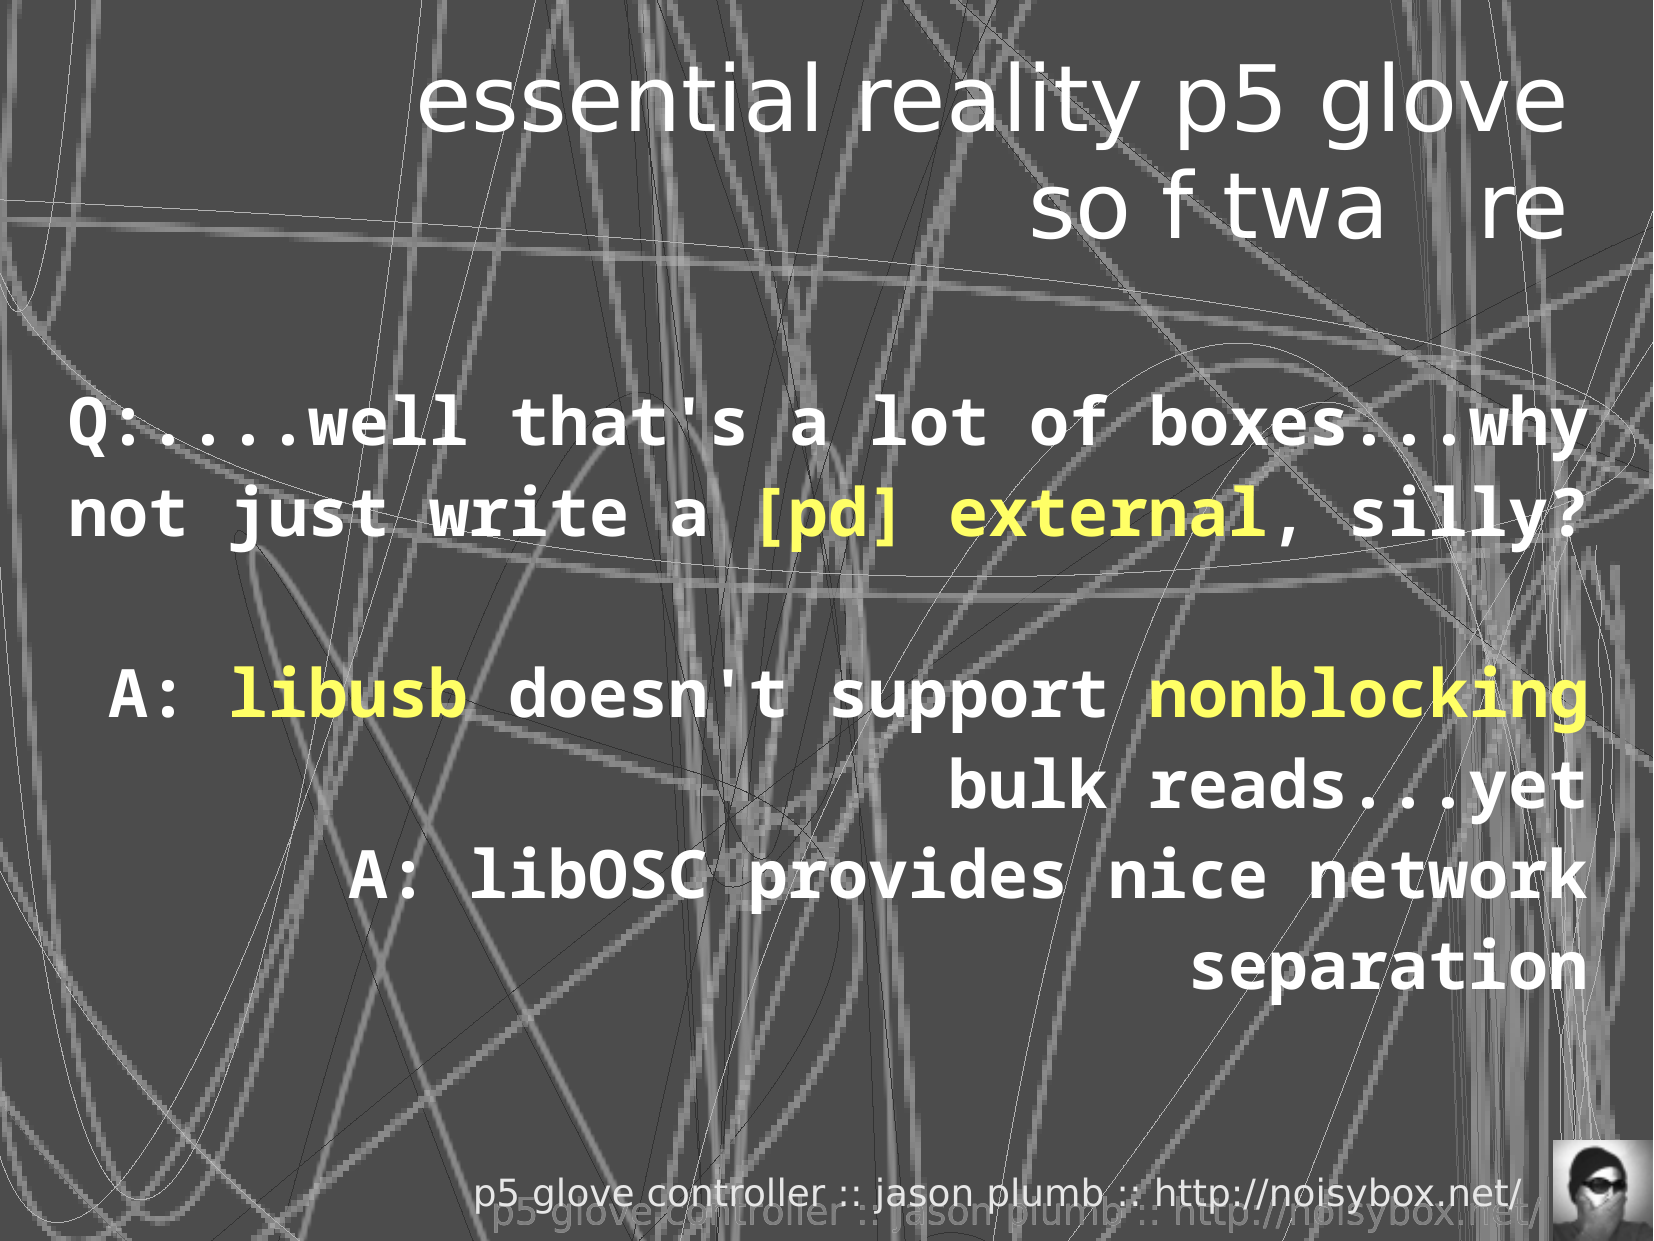

# essential reality p5 glove so f twa re
Q:....well that's a lot of boxes...why not just write a [pd] external, silly?
A: libusb doesn't support nonblocking bulk reads...yet
A: libOSC provides nice network separation
p5 glove controller :: jason plumb :: http://noisybox.net/